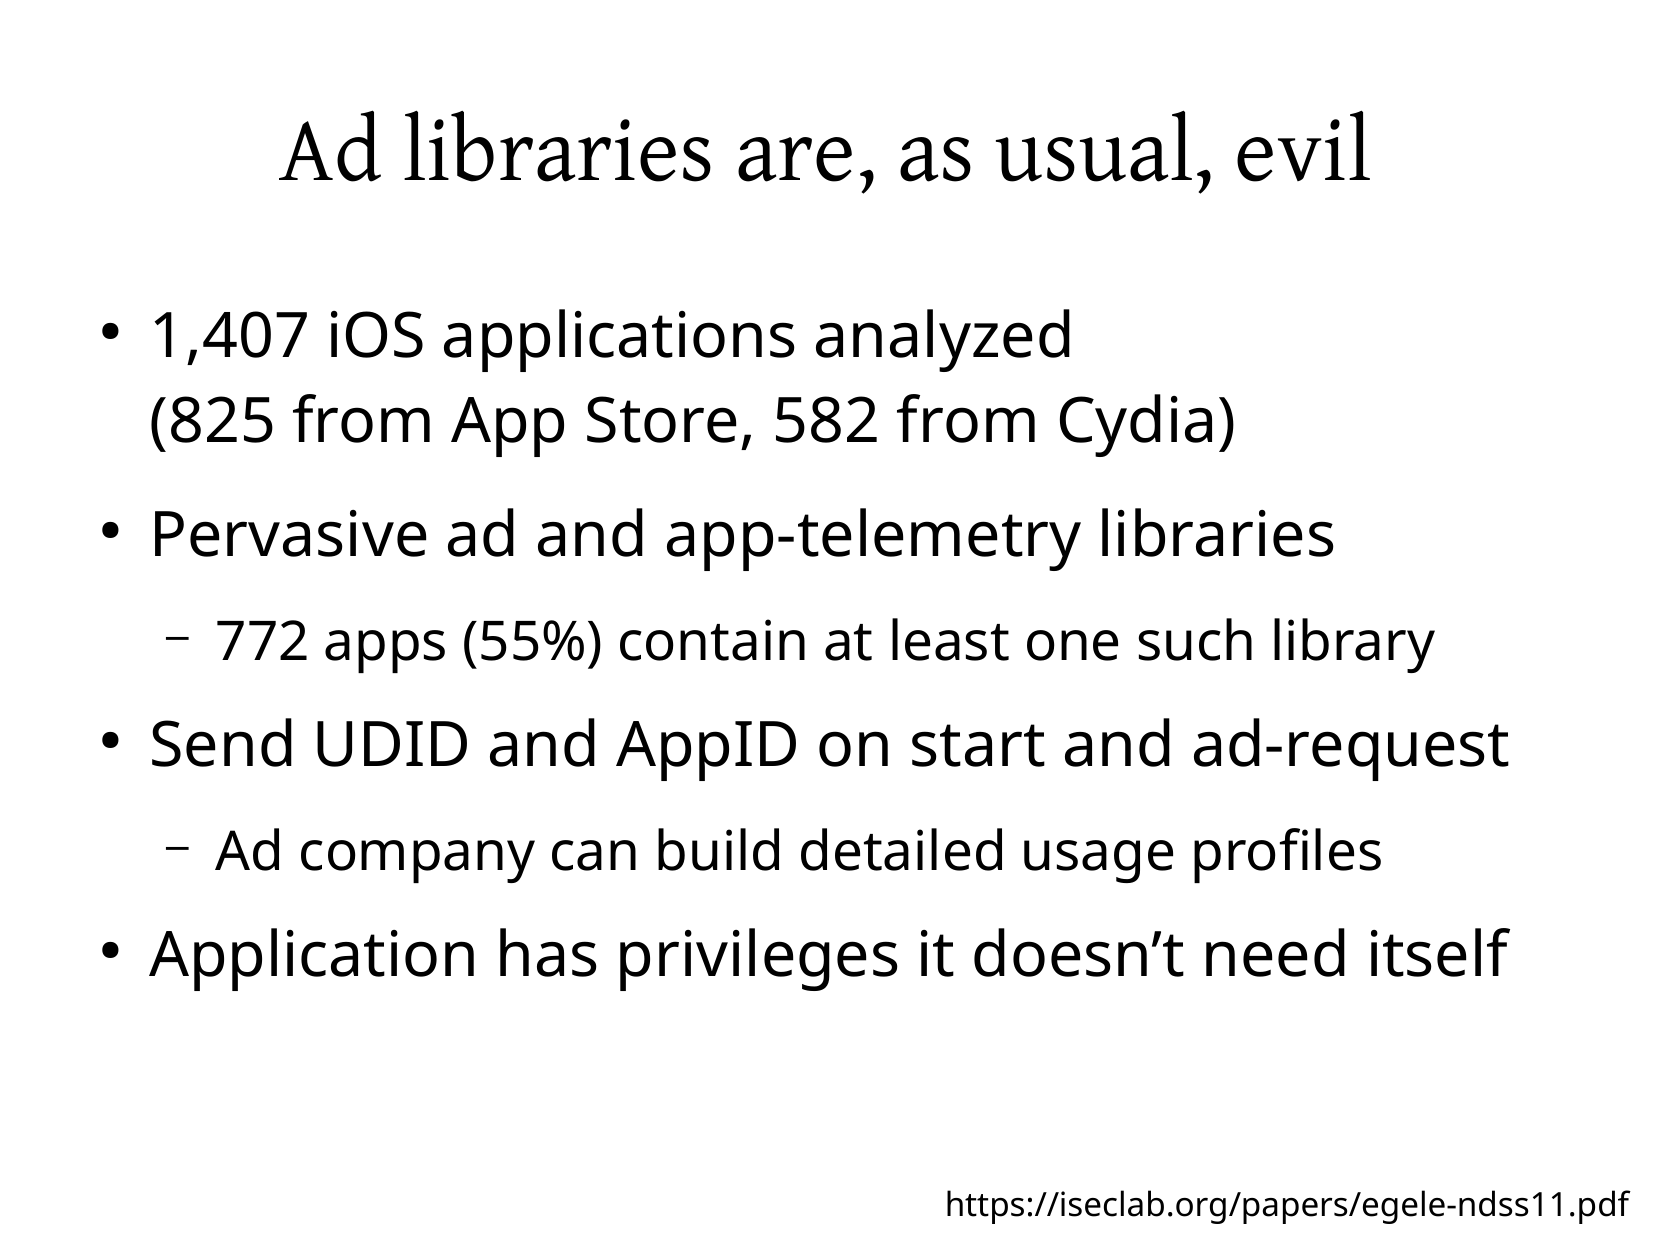

# Ad libraries are, as usual, evil
1,407 iOS applications analyzed
(825 from App Store, 582 from Cydia)
Pervasive ad and app-telemetry libraries
772 apps (55%) contain at least one such library
Send UDID and AppID on start and ad-request
Ad company can build detailed usage profiles
Application has privileges it doesn’t need itself
https://iseclab.org/papers/egele-ndss11.pdf